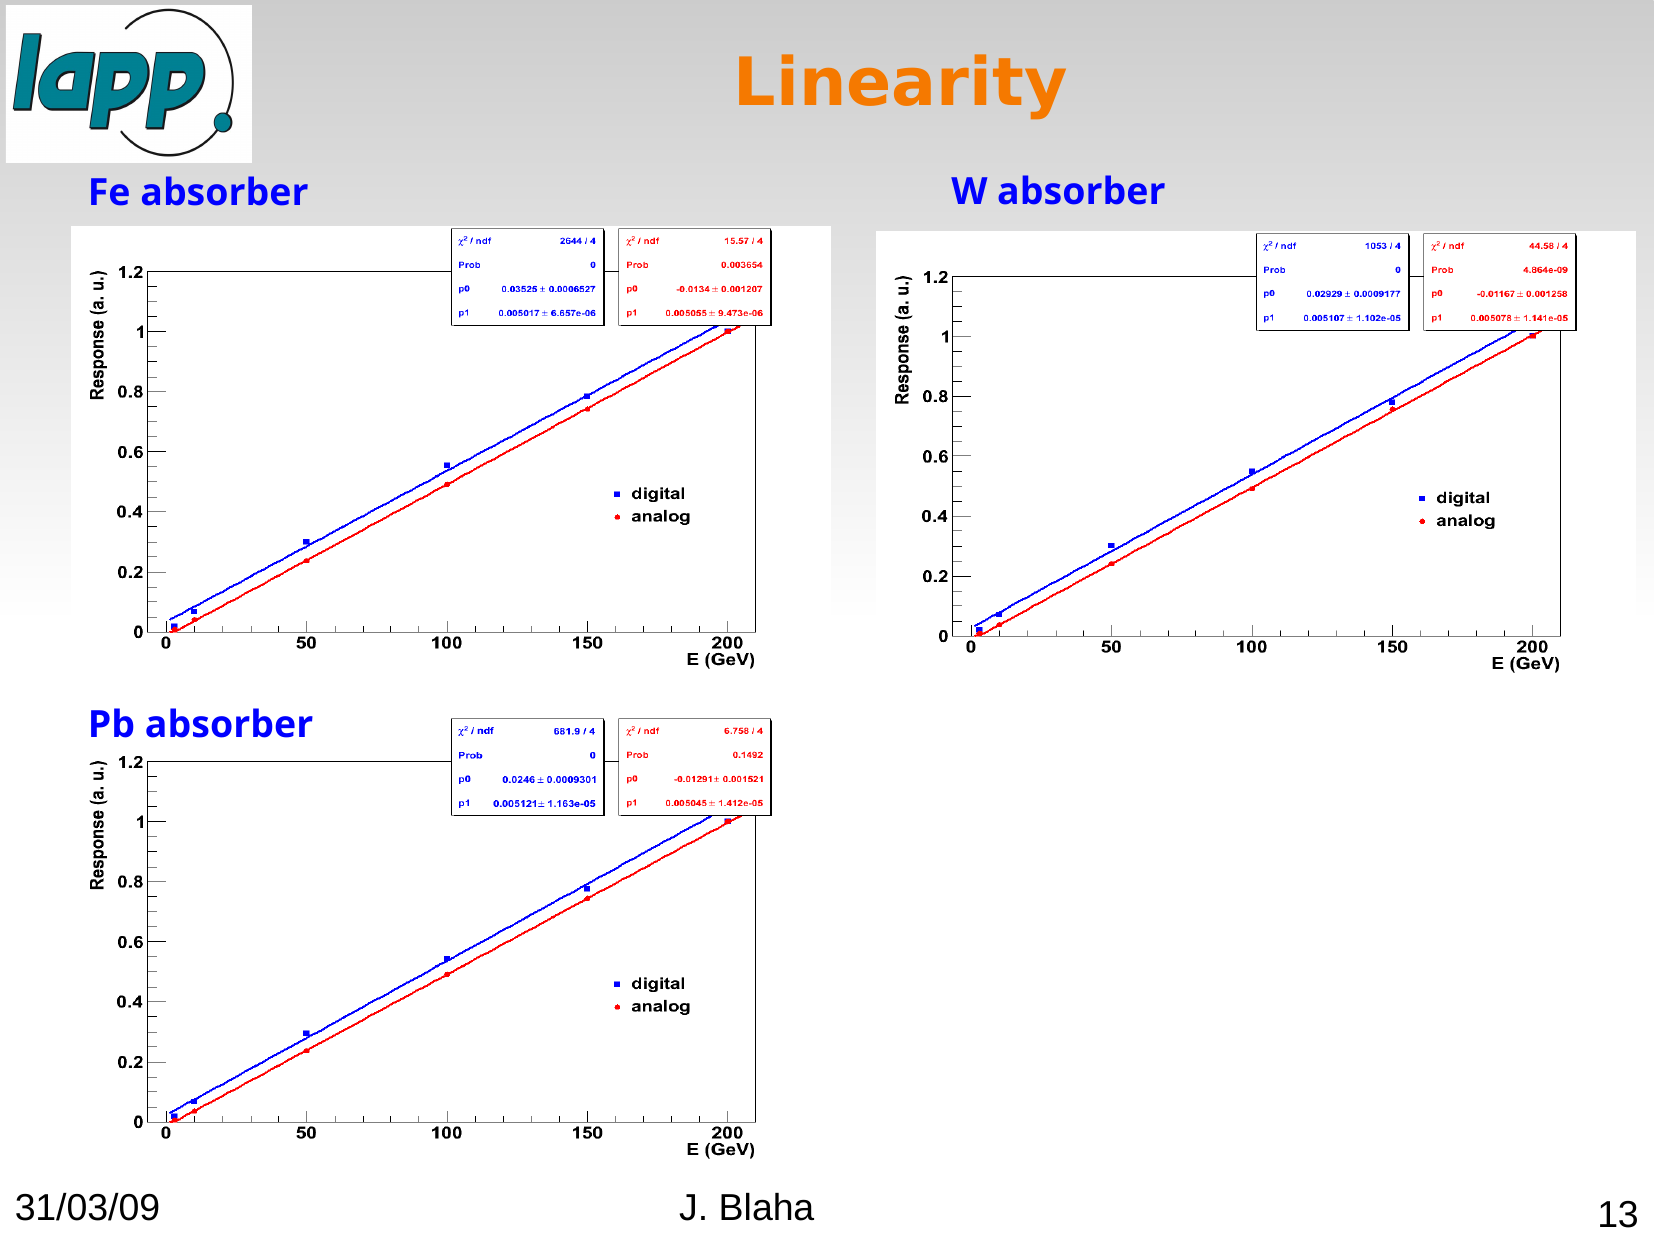

# Linearity
W absorber
Fe absorber
Pb absorber
31/03/09
 J. Blaha